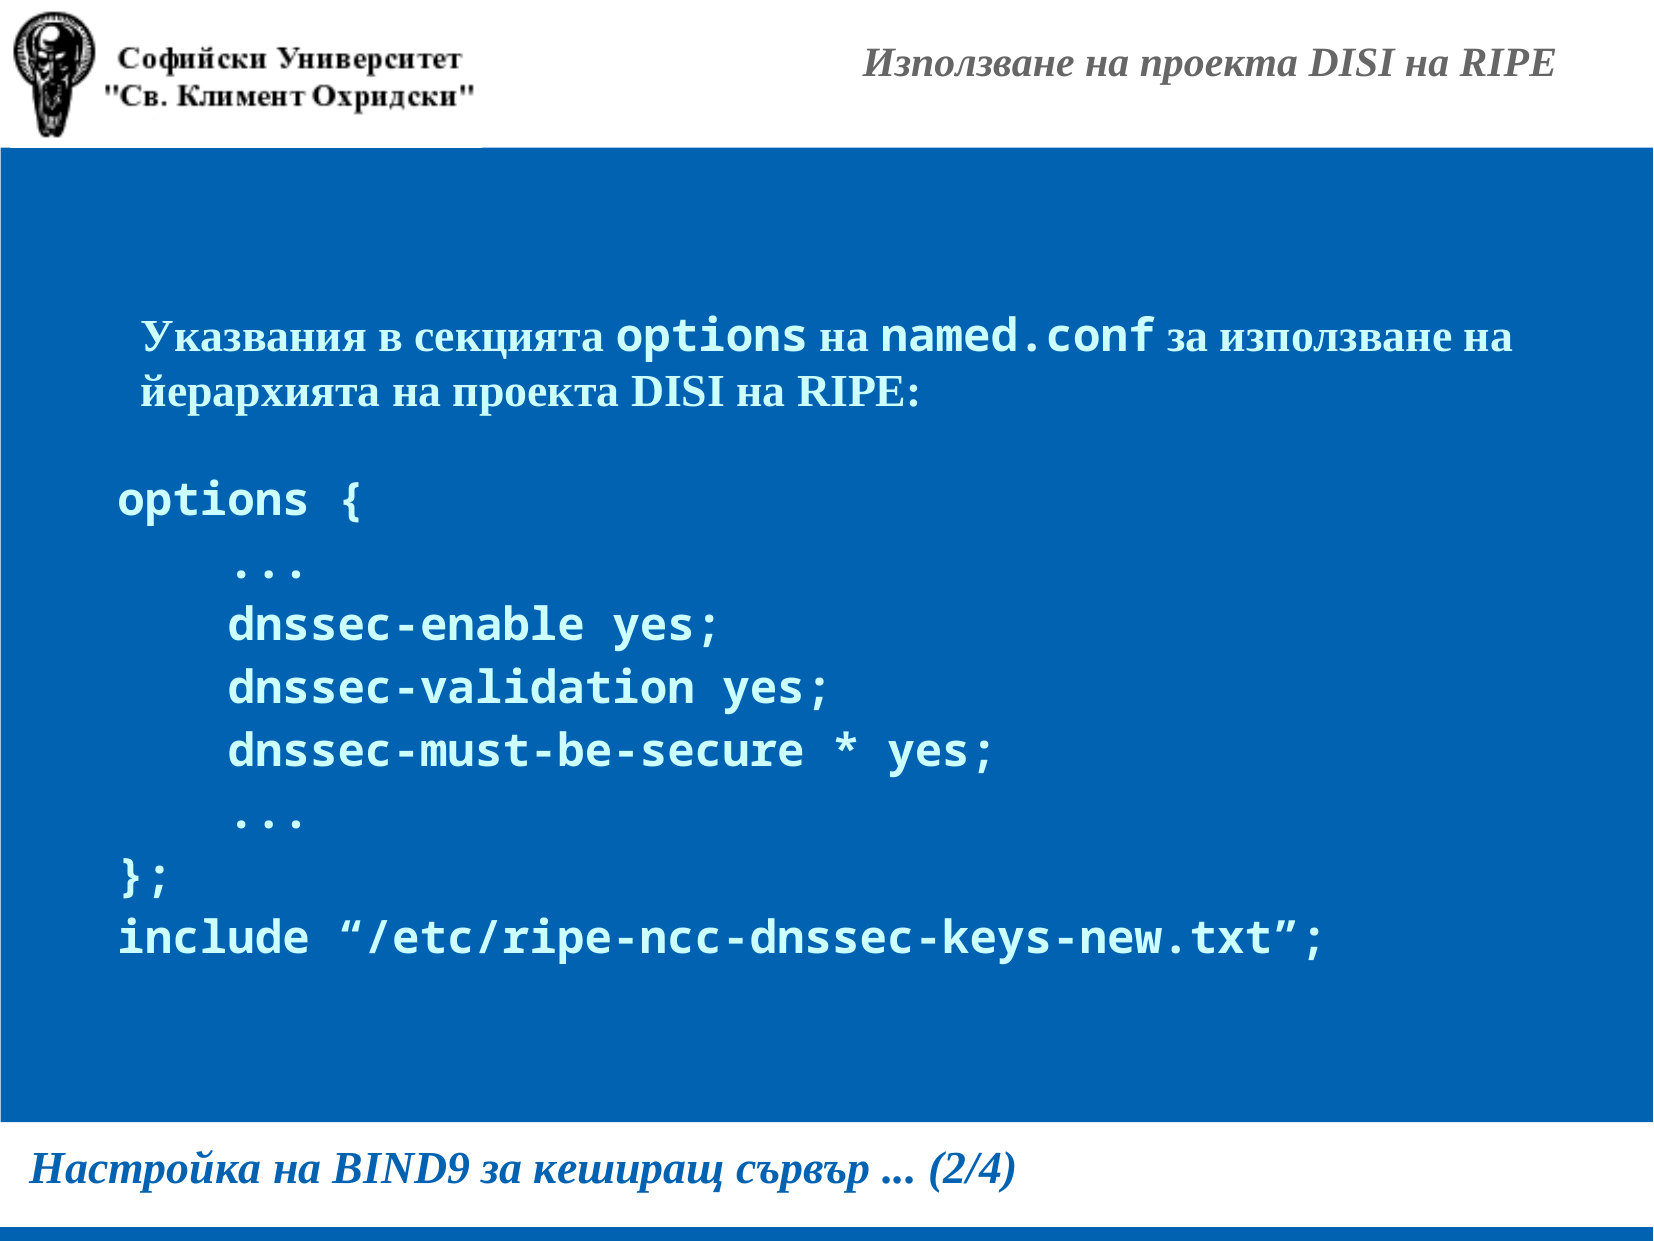

# Използване на проекта DISI на RIPE
Указвания в секцията options на named.conf за използване на йерархията на проекта DISI на RIPE:
options {
	...
	dnssec-enable yes;
	dnssec-validation yes;
	dnssec-must-be-secure * yes;
	...
};
include “/etc/ripe-ncc-dnssec-keys-new.txt”;
Настройка на BIND9 за кеширащ сървър ... (2/4)